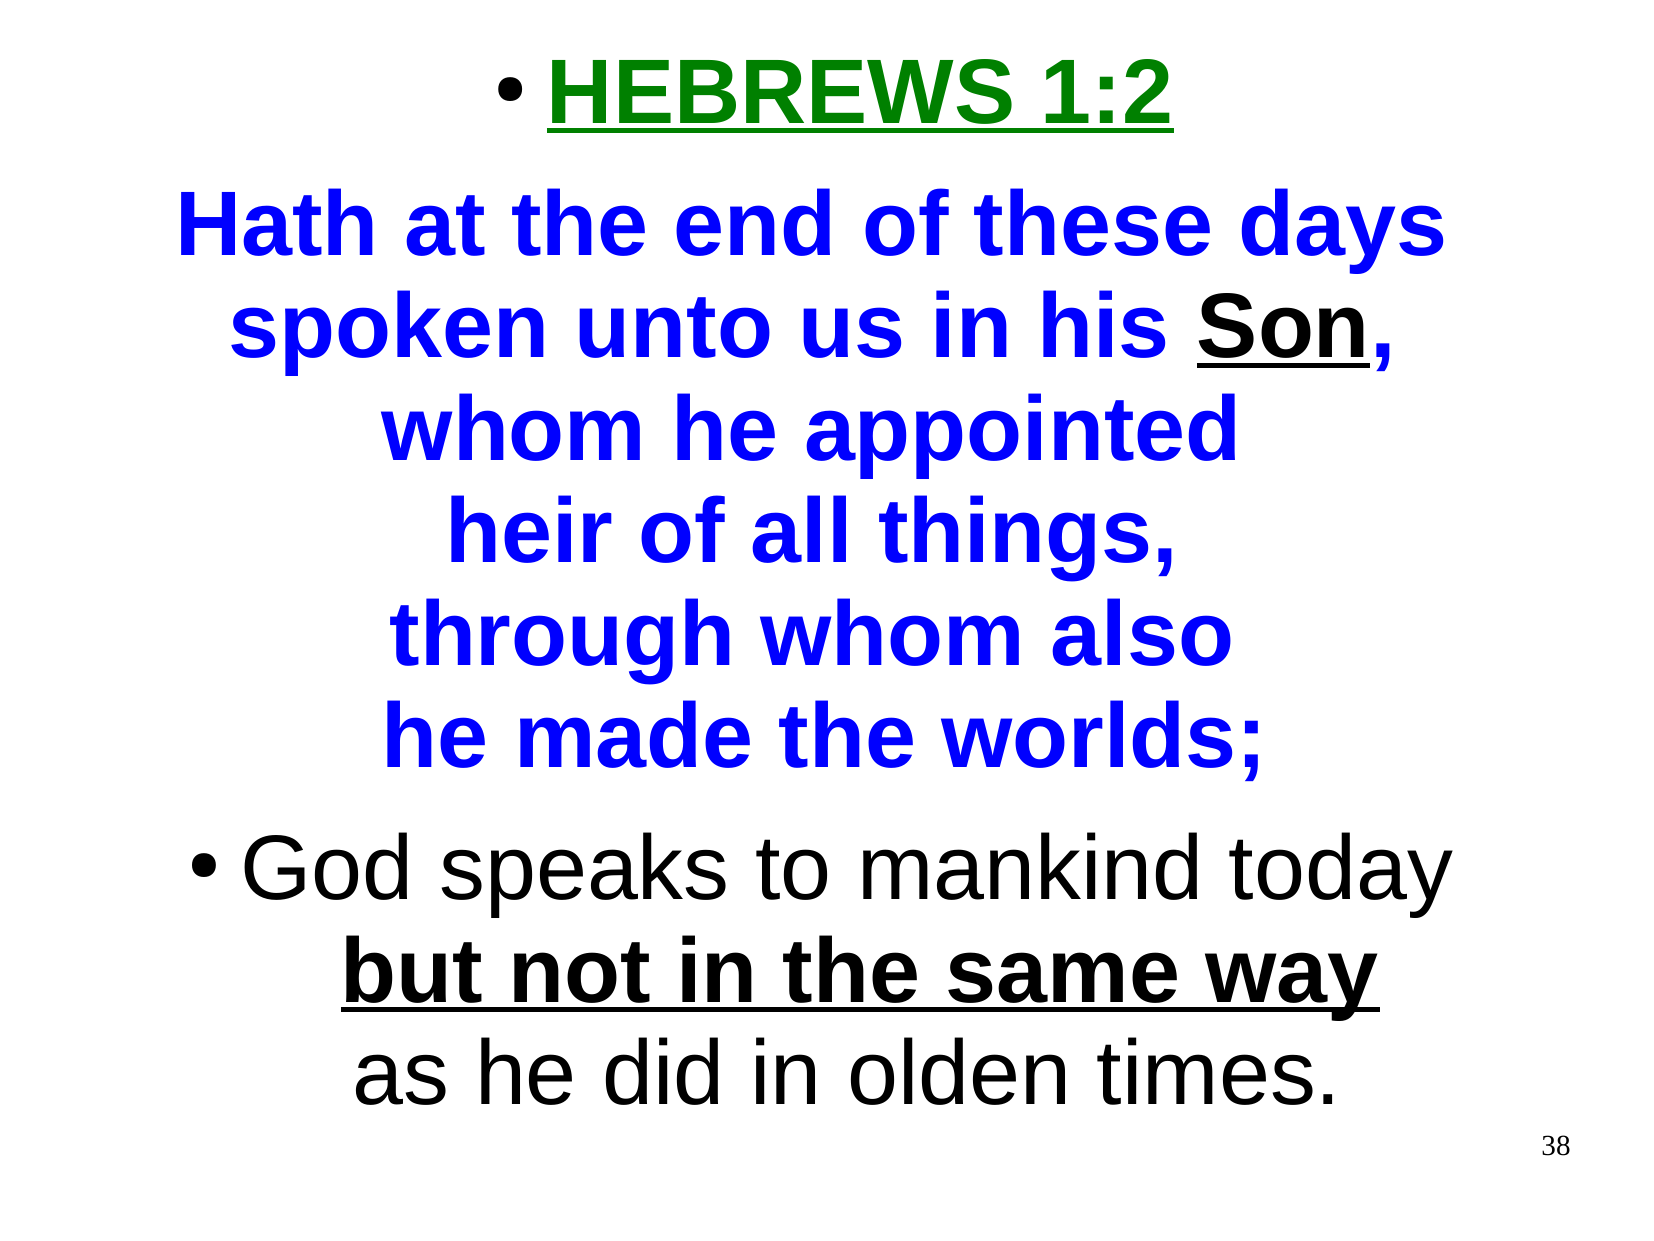

# HEBREWS 1:2
Hath at the end of these days
spoken unto us in his Son,
whom he appointed
heir of all things,
through whom also
he made the worlds;
God speaks to mankind today
but not in the same way
as he did in olden times.
38